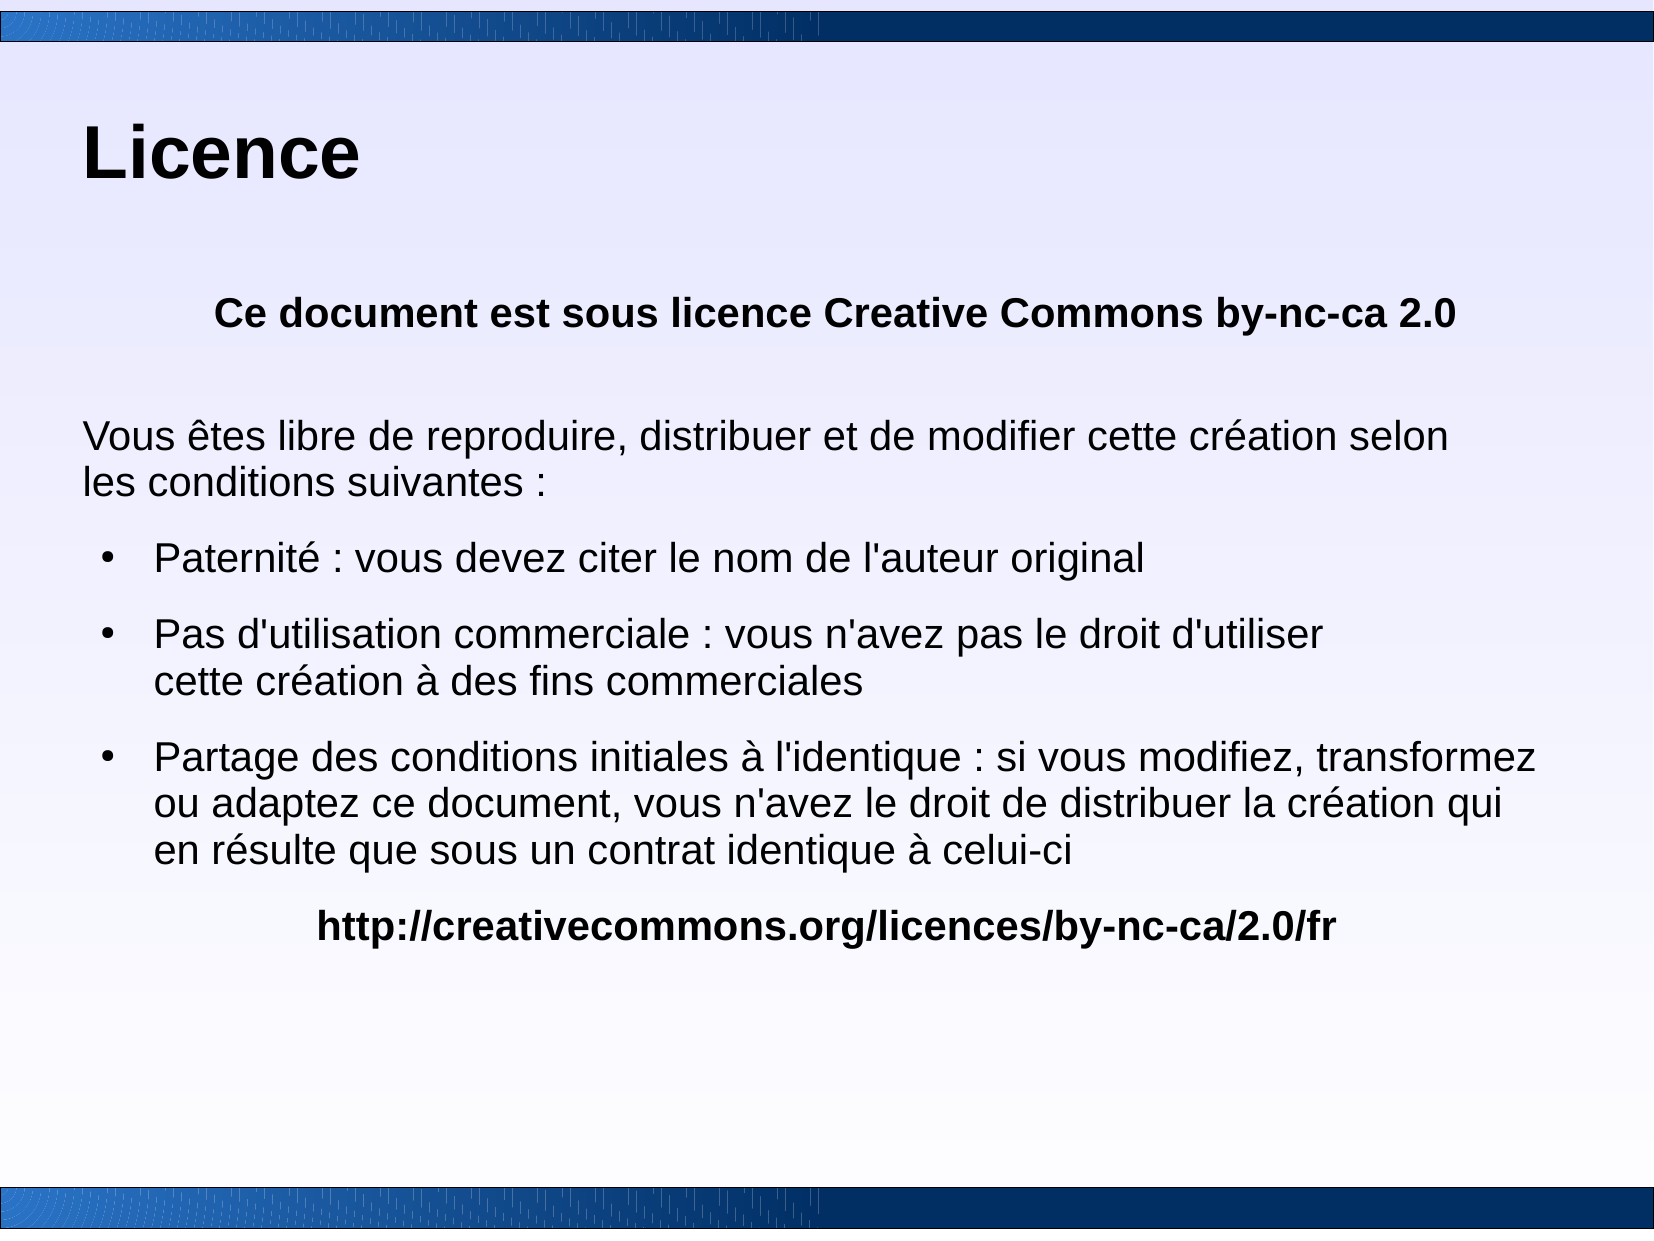

# Licence
Ce document est sous licence Creative Commons by-nc-ca 2.0
Vous êtes libre de reproduire, distribuer et de modifier cette création selon
les conditions suivantes :
Paternité : vous devez citer le nom de l'auteur original
Pas d'utilisation commerciale : vous n'avez pas le droit d'utiliser
cette création à des fins commerciales
Partage des conditions initiales à l'identique : si vous modifiez, transformez ou adaptez ce document, vous n'avez le droit de distribuer la création qui
en résulte que sous un contrat identique à celui-ci
http://creativecommons.org/licences/by-nc-ca/2.0/fr